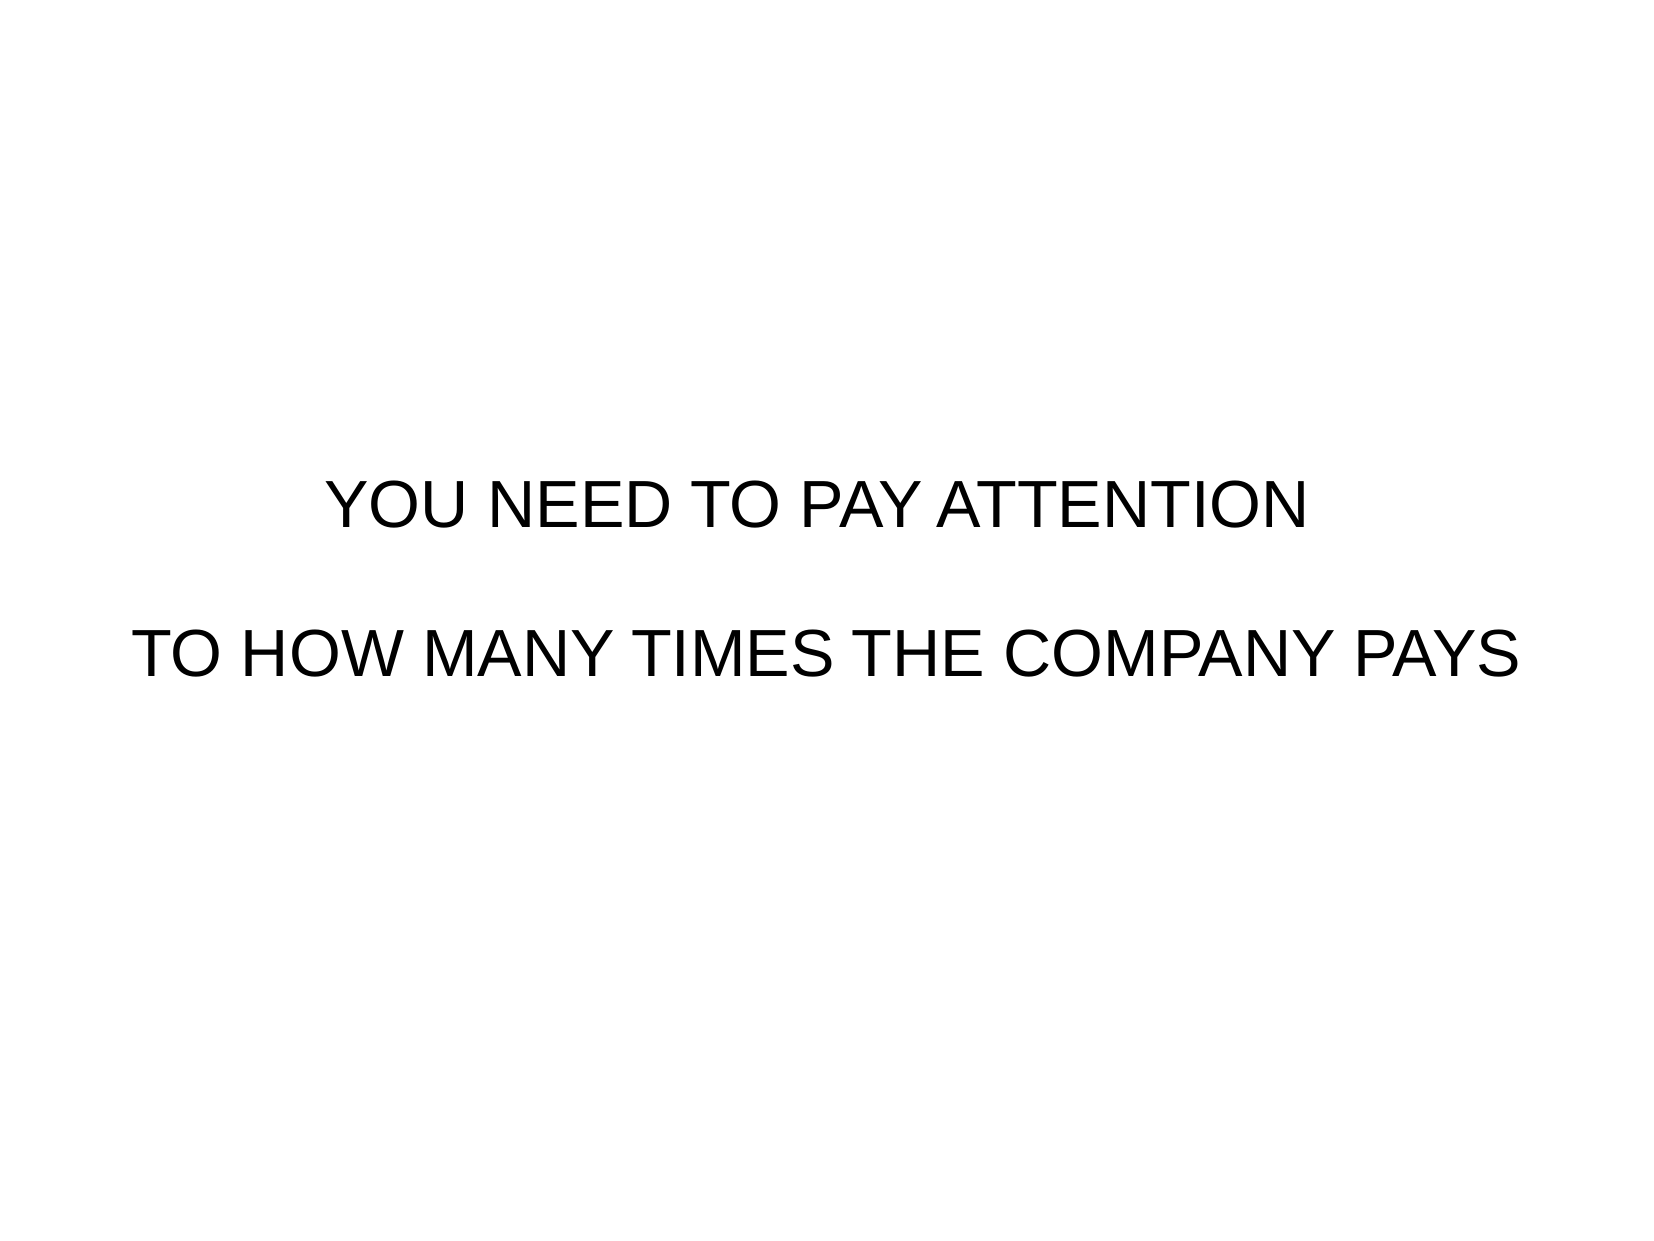

# YOU NEED TO PAY ATTENTION
TO HOW MANY TIMES THE COMPANY PAYS